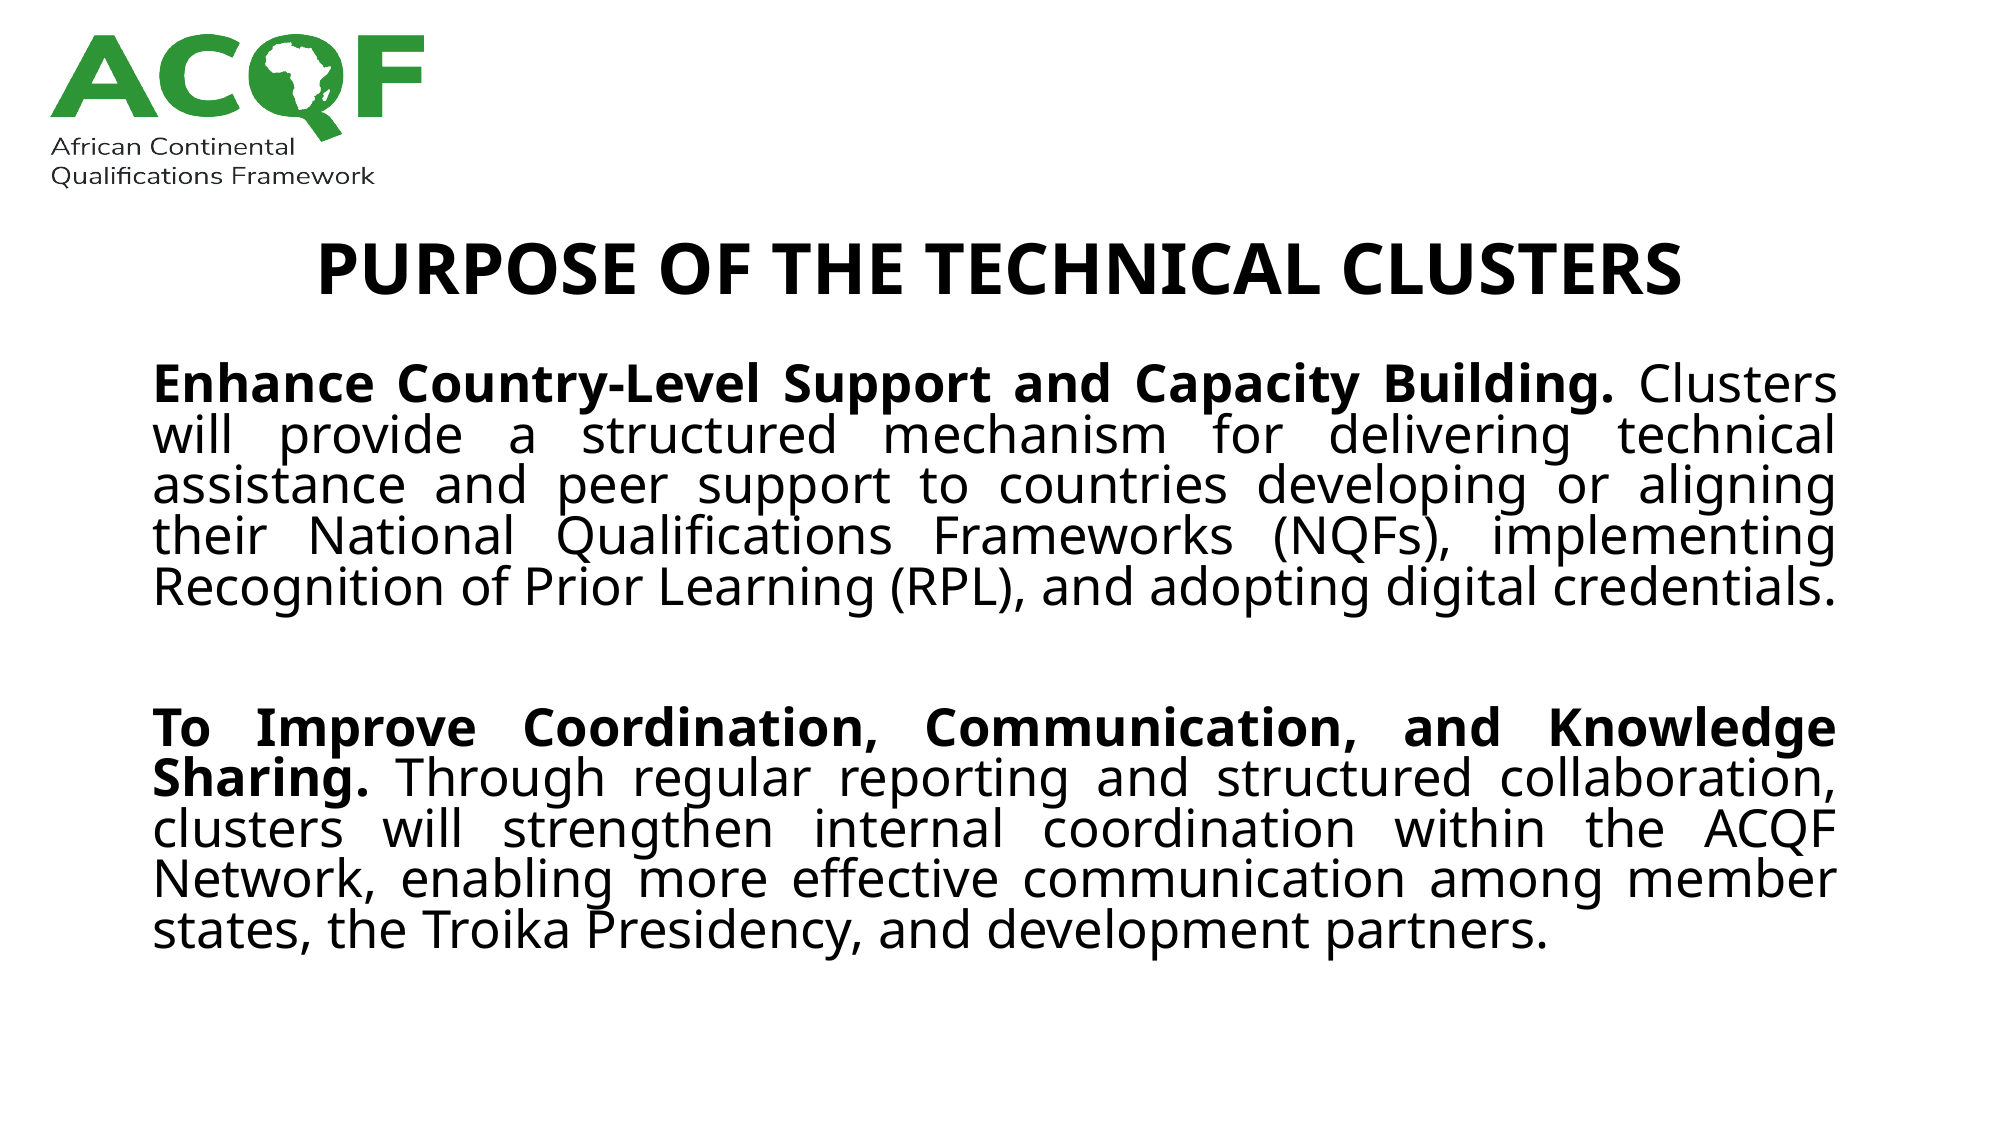

# PURPOSE OF THE TECHNICAL CLUSTERS
Enhance Country-Level Support and Capacity Building. Clusters will provide a structured mechanism for delivering technical assistance and peer support to countries developing or aligning their National Qualifications Frameworks (NQFs), implementing Recognition of Prior Learning (RPL), and adopting digital credentials.
To Improve Coordination, Communication, and Knowledge Sharing. Through regular reporting and structured collaboration, clusters will strengthen internal coordination within the ACQF Network, enabling more effective communication among member states, the Troika Presidency, and development partners.